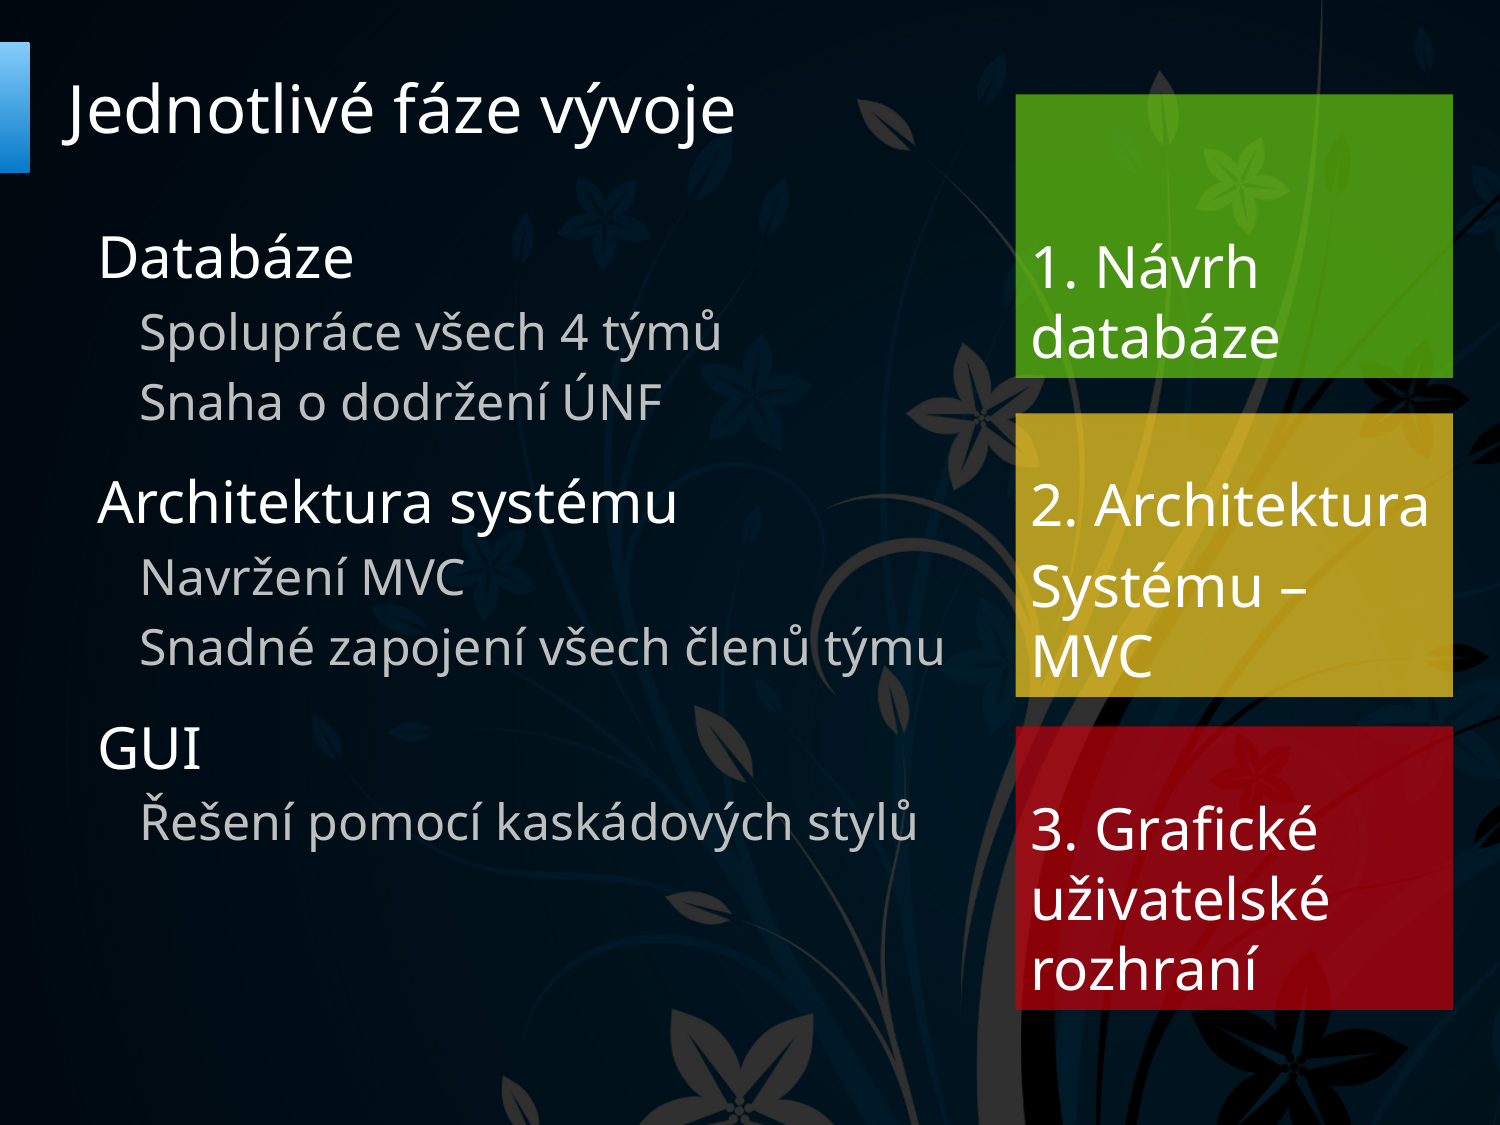

# Jednotlivé fáze vývoje
1. Návrh databáze
Databáze
Spolupráce všech 4 týmů
Snaha o dodržení ÚNF
Architektura systému
Navržení MVC
Snadné zapojení všech členů týmu
GUI
Řešení pomocí kaskádových stylů
2. Architektura
Systému – MVC
3. Grafické uživatelské rozhraní